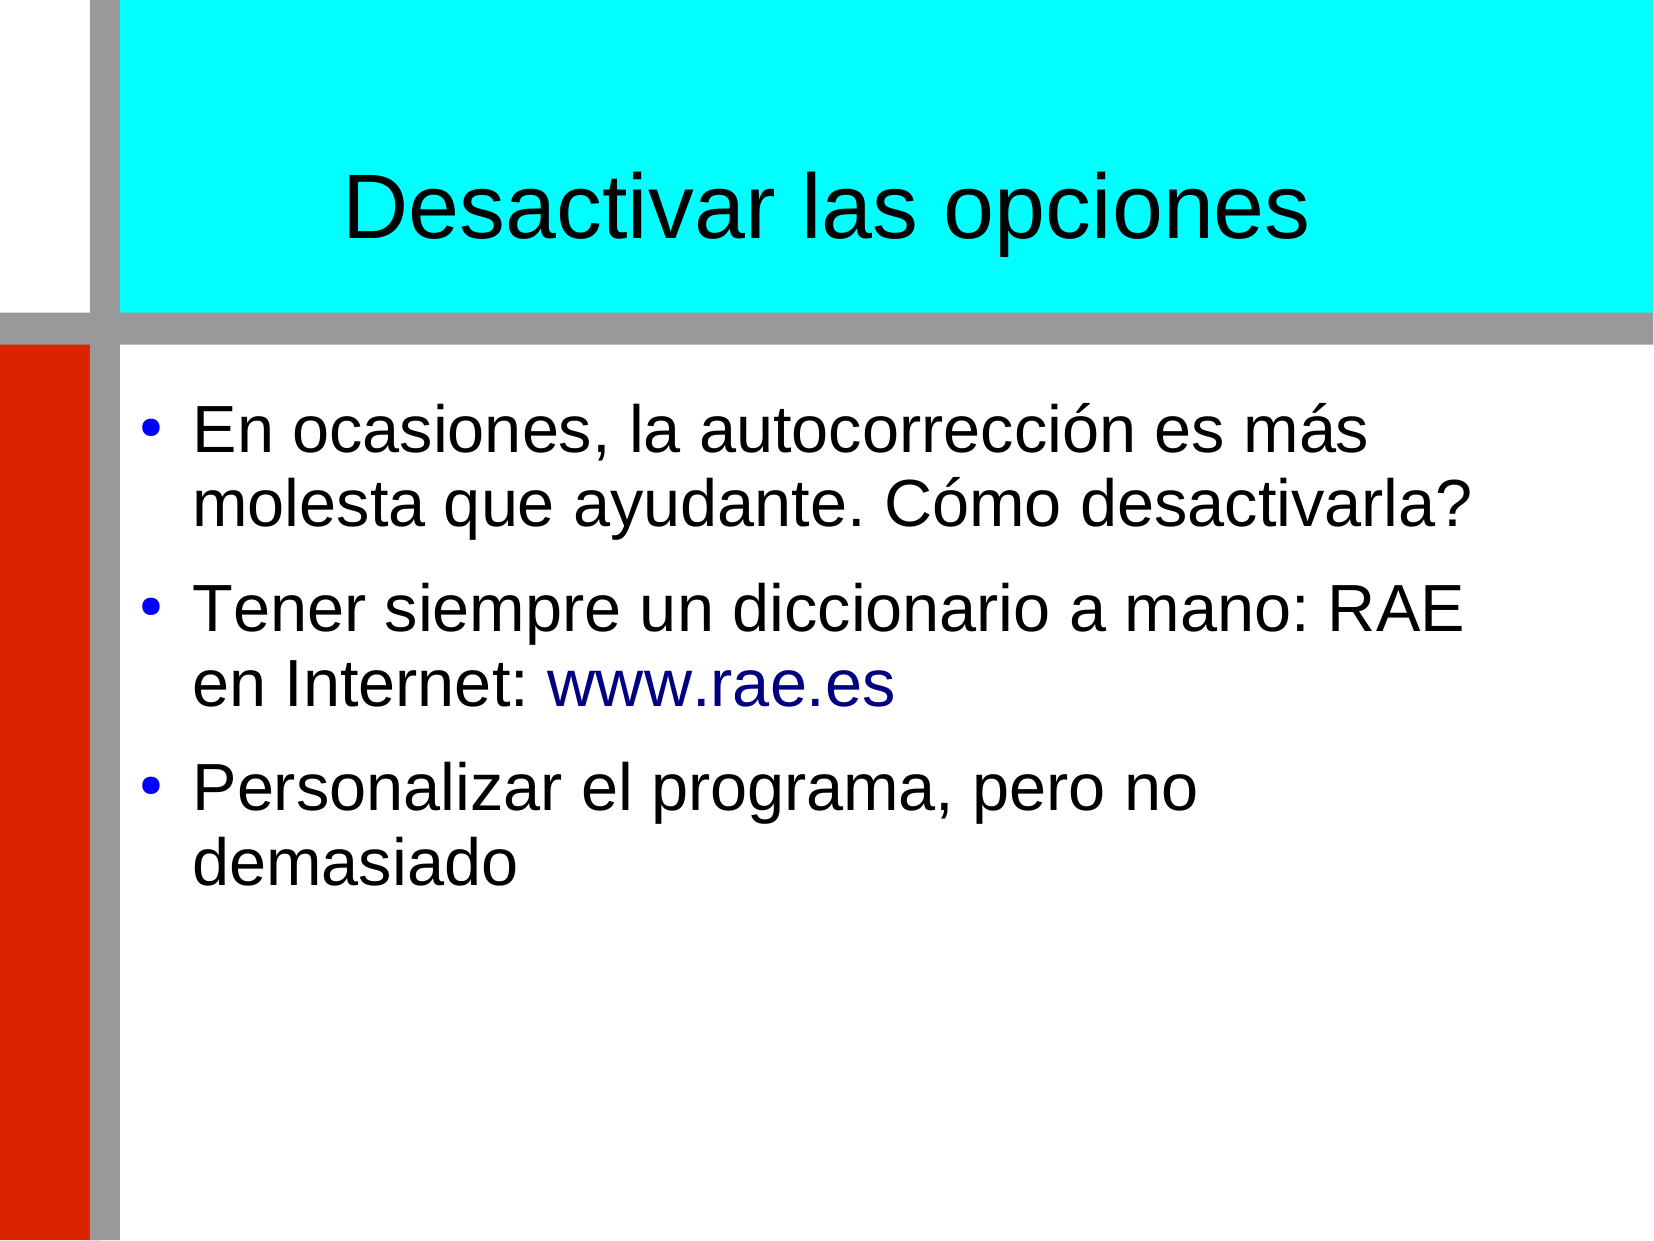

# Desactivar las opciones
En ocasiones, la autocorrección es más molesta que ayudante. Cómo desactivarla?
Tener siempre un diccionario a mano: RAE en Internet: www.rae.es
Personalizar el programa, pero no demasiado